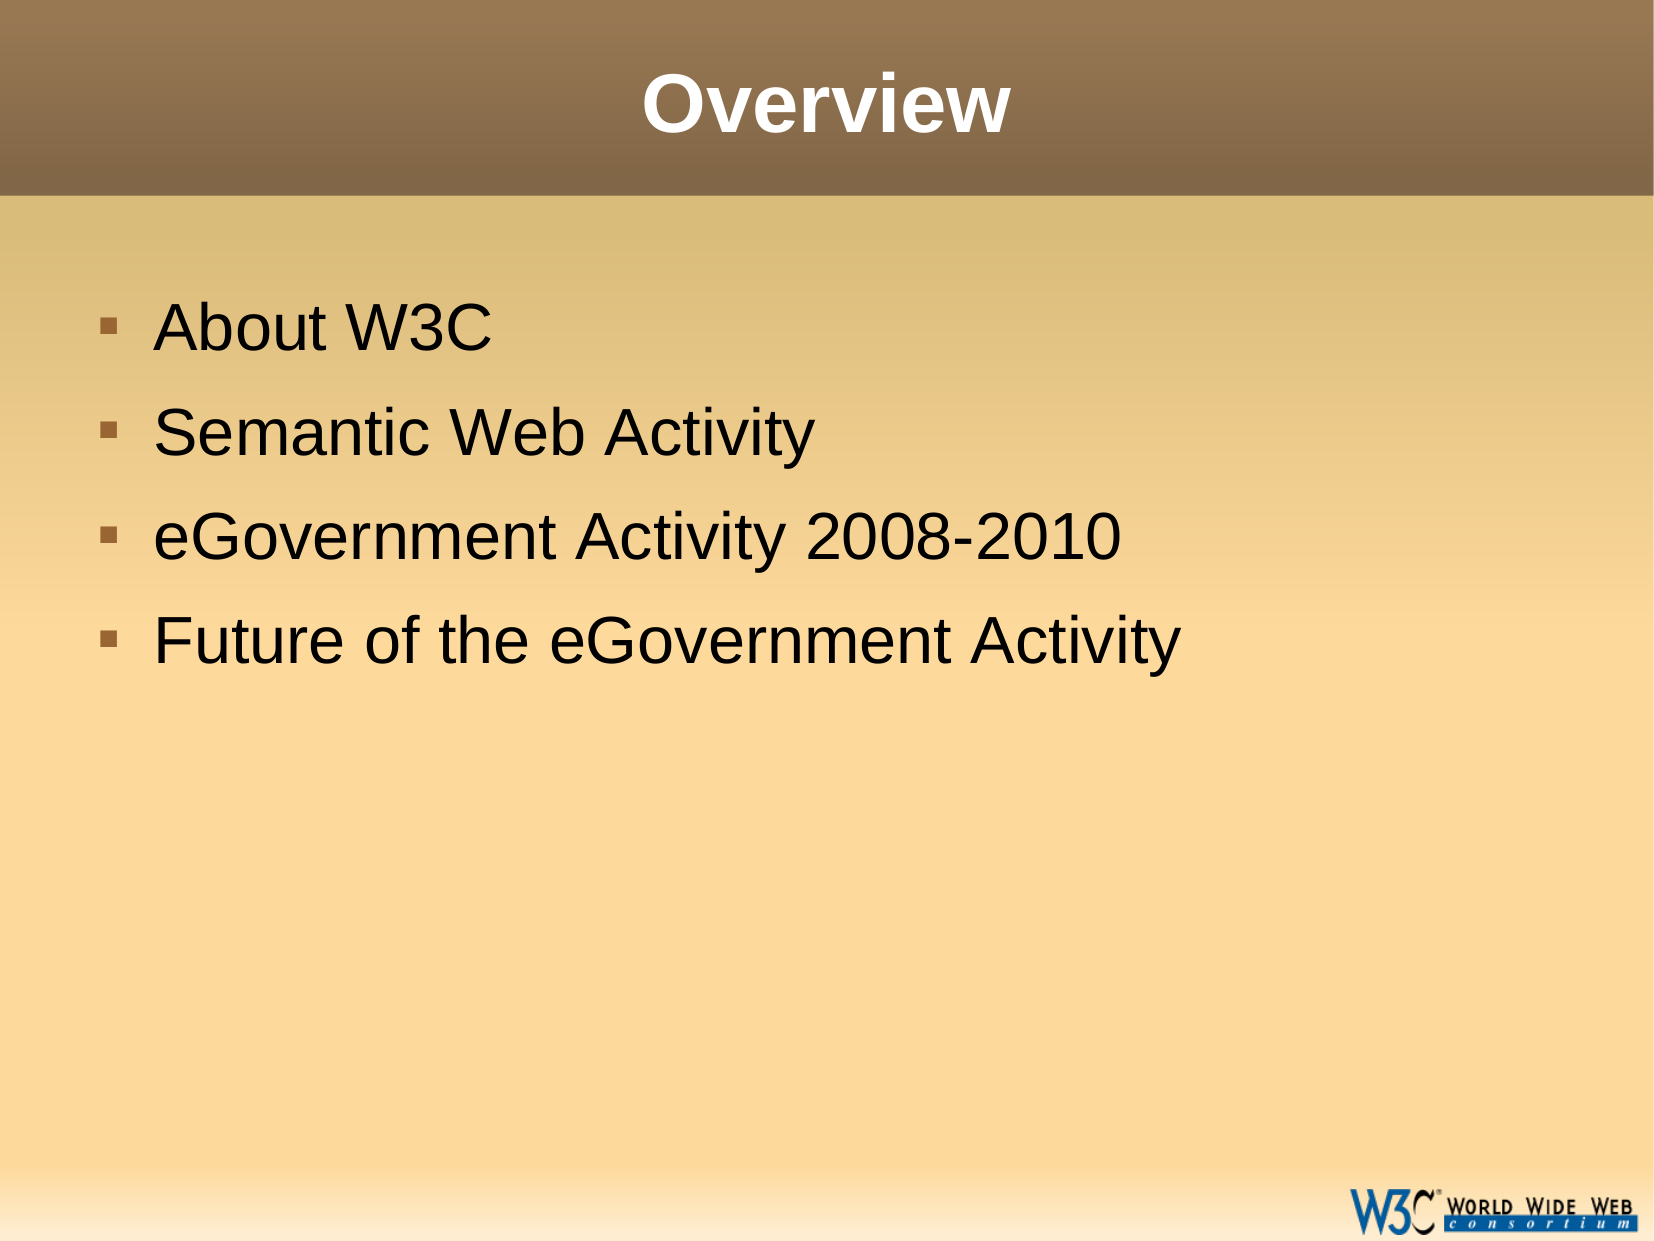

# Overview
About W3C
Semantic Web Activity
eGovernment Activity 2008-2010
Future of the eGovernment Activity